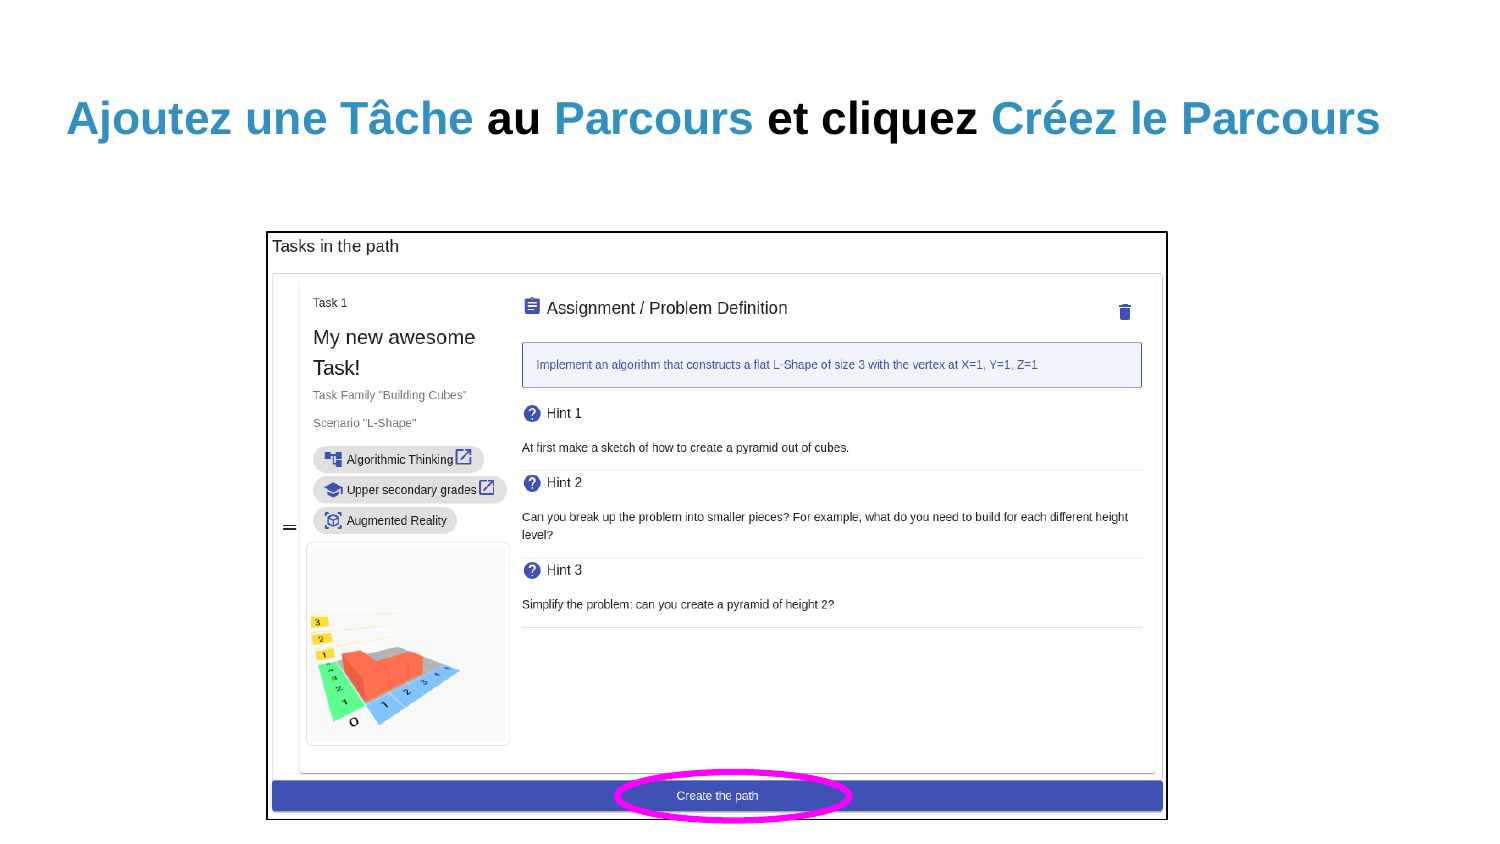

# Ajoutez une Tâche au Parcours et cliquez Créez le Parcours